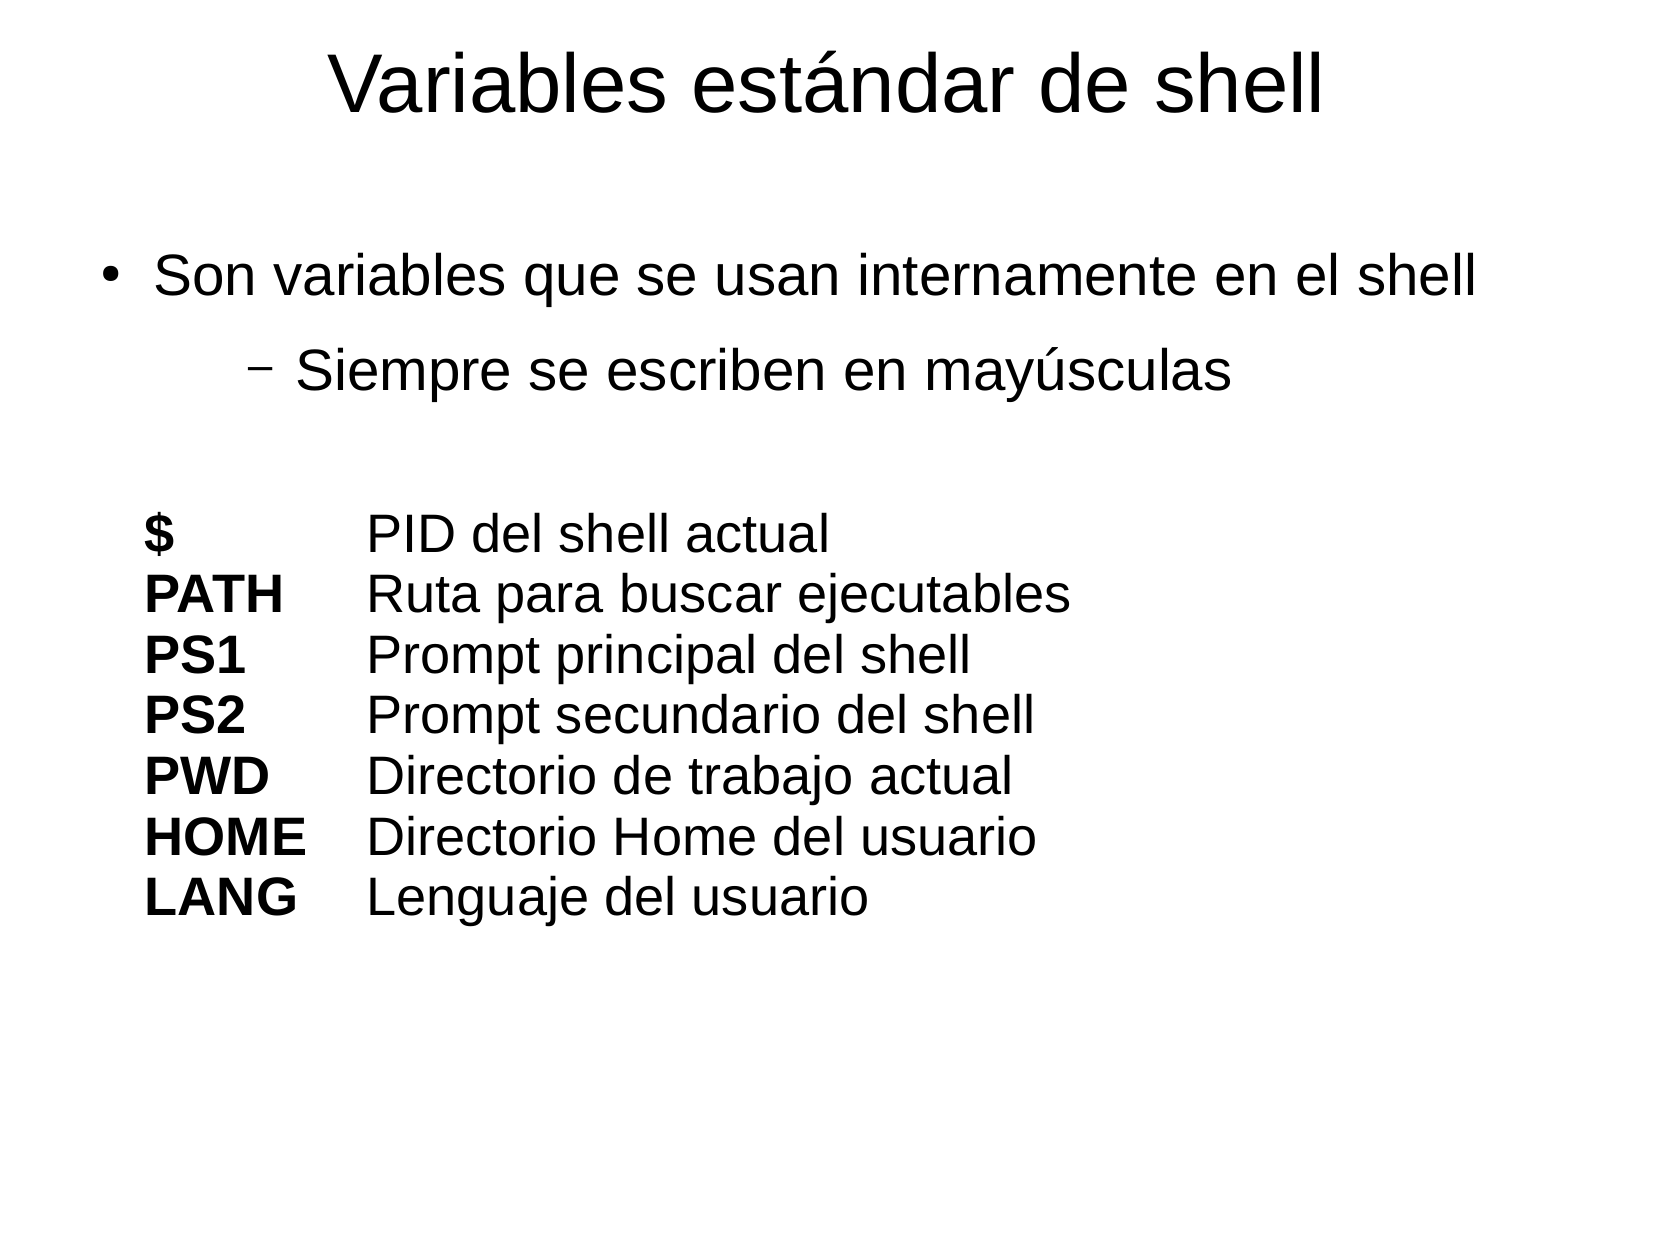

# Variables estándar de shell
Son variables que se usan internamente en el shell
Siempre se escriben en mayúsculas
$ 		PID del shell actual
PATH 	Ruta para buscar ejecutables
PS1		Prompt principal del shell
PS2		Prompt secundario del shell
PWD		Directorio de trabajo actual
HOME	Directorio Home del usuario
LANG	Lenguaje del usuario